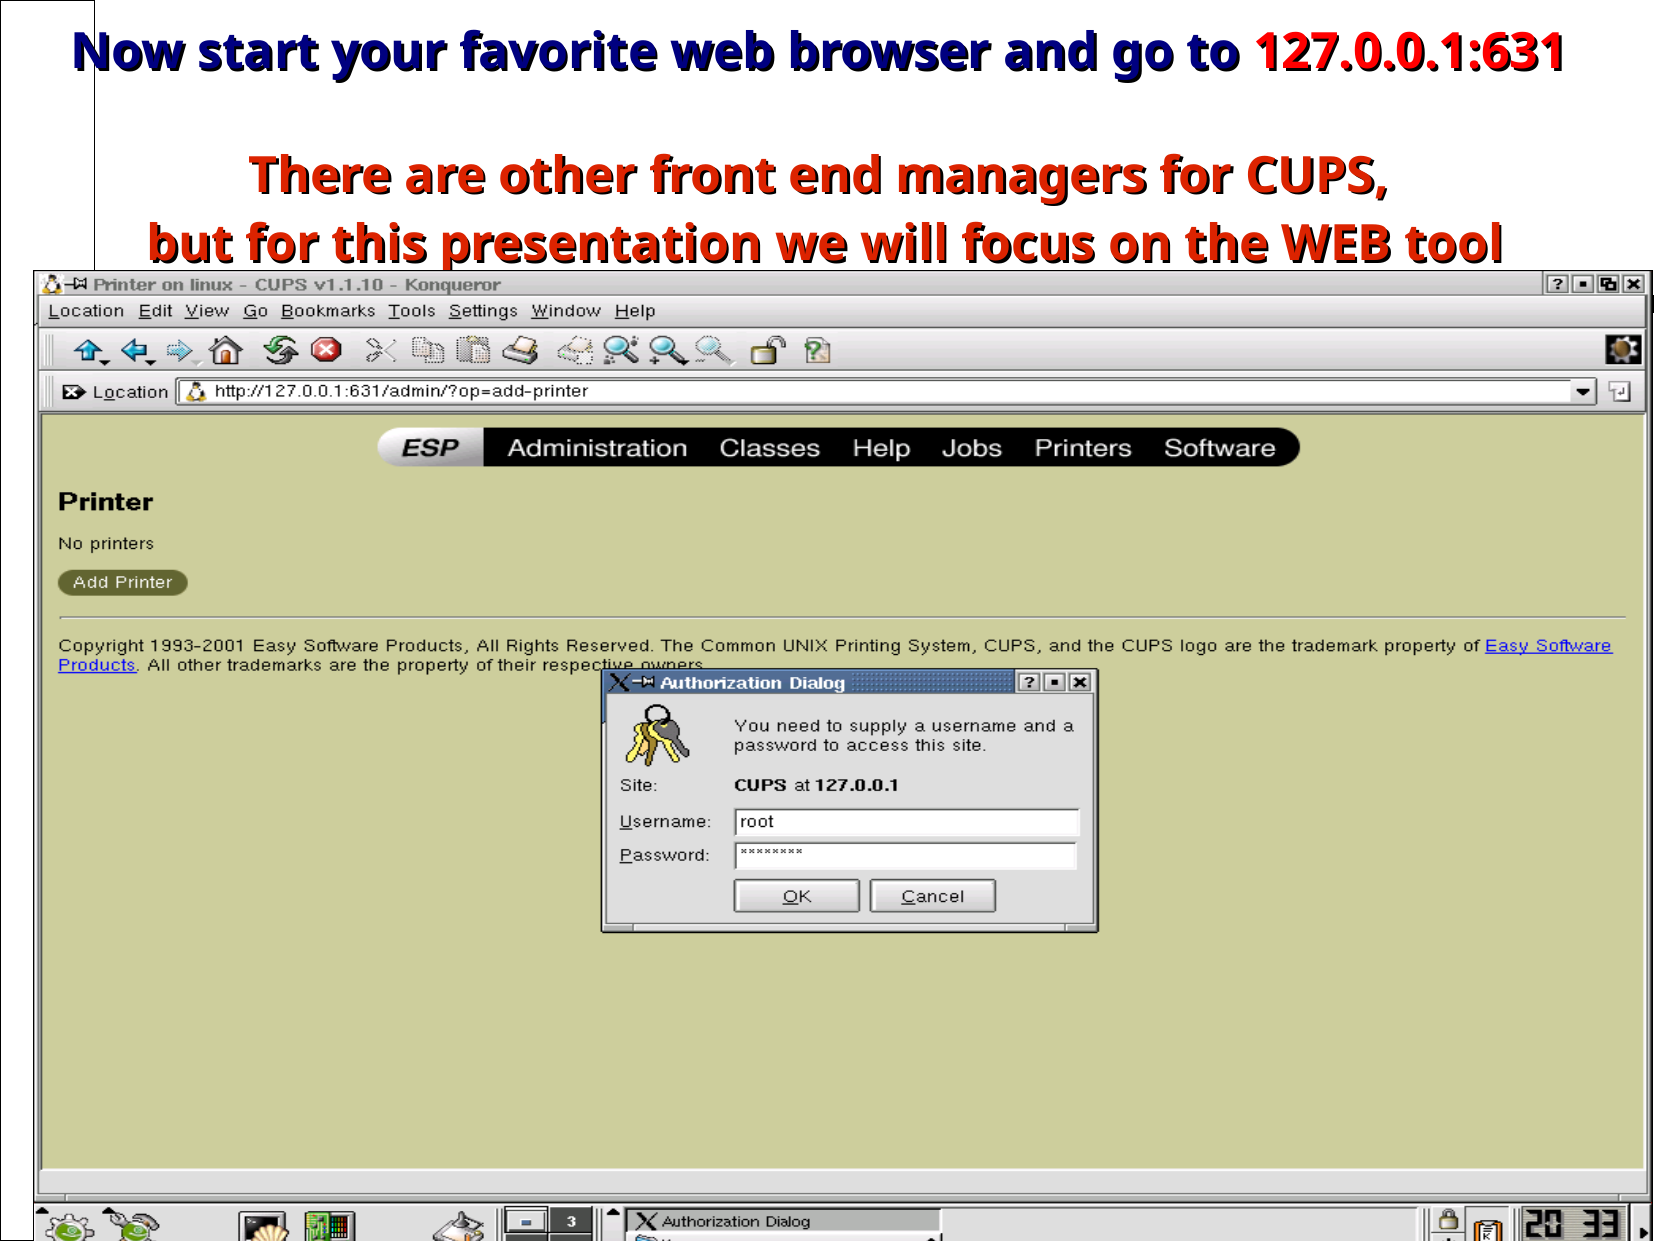

Now start your favorite web browser and go to 127.0.0.1:631
There are other front end managers for CUPS,
but for this presentation we will focus on the WEB tool